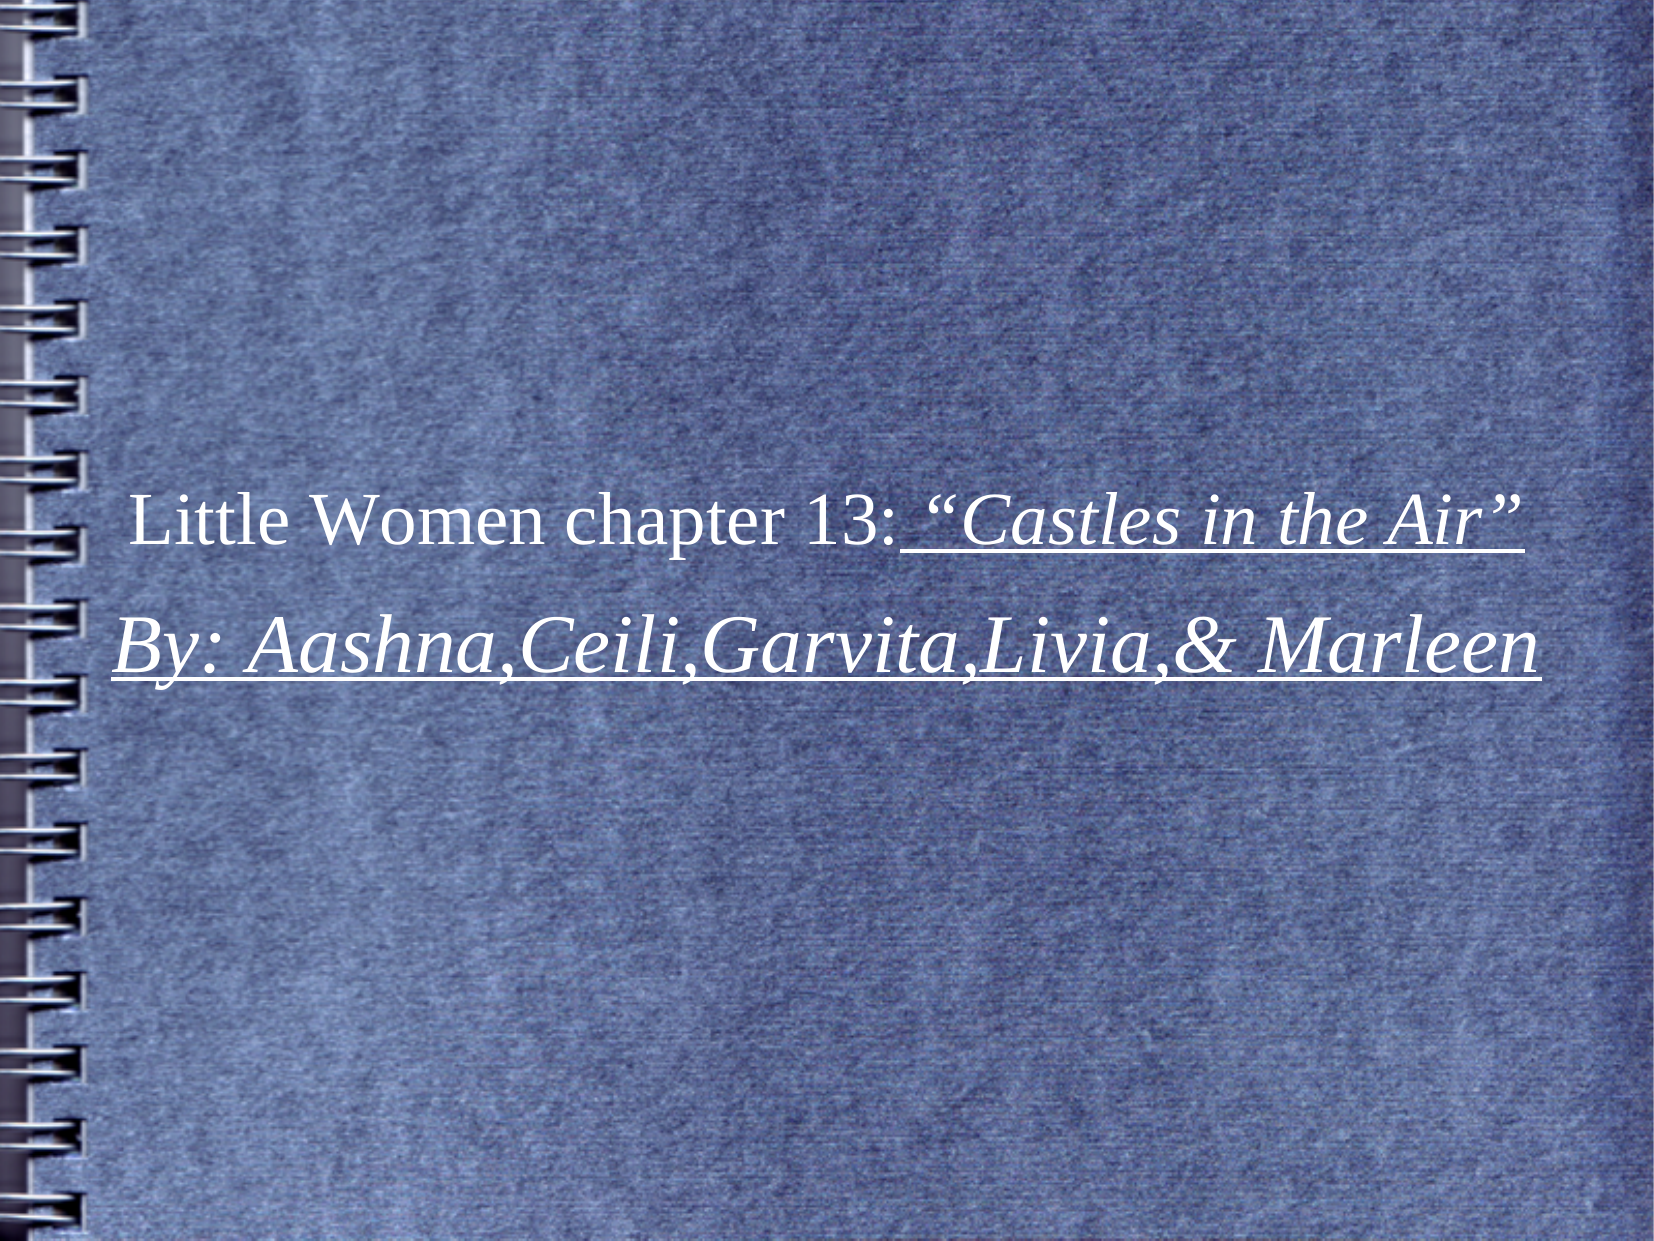

# Little Women chapter 13: “Castles in the Air”
By: Aashna,Ceili,Garvita,Livia,& Marleen